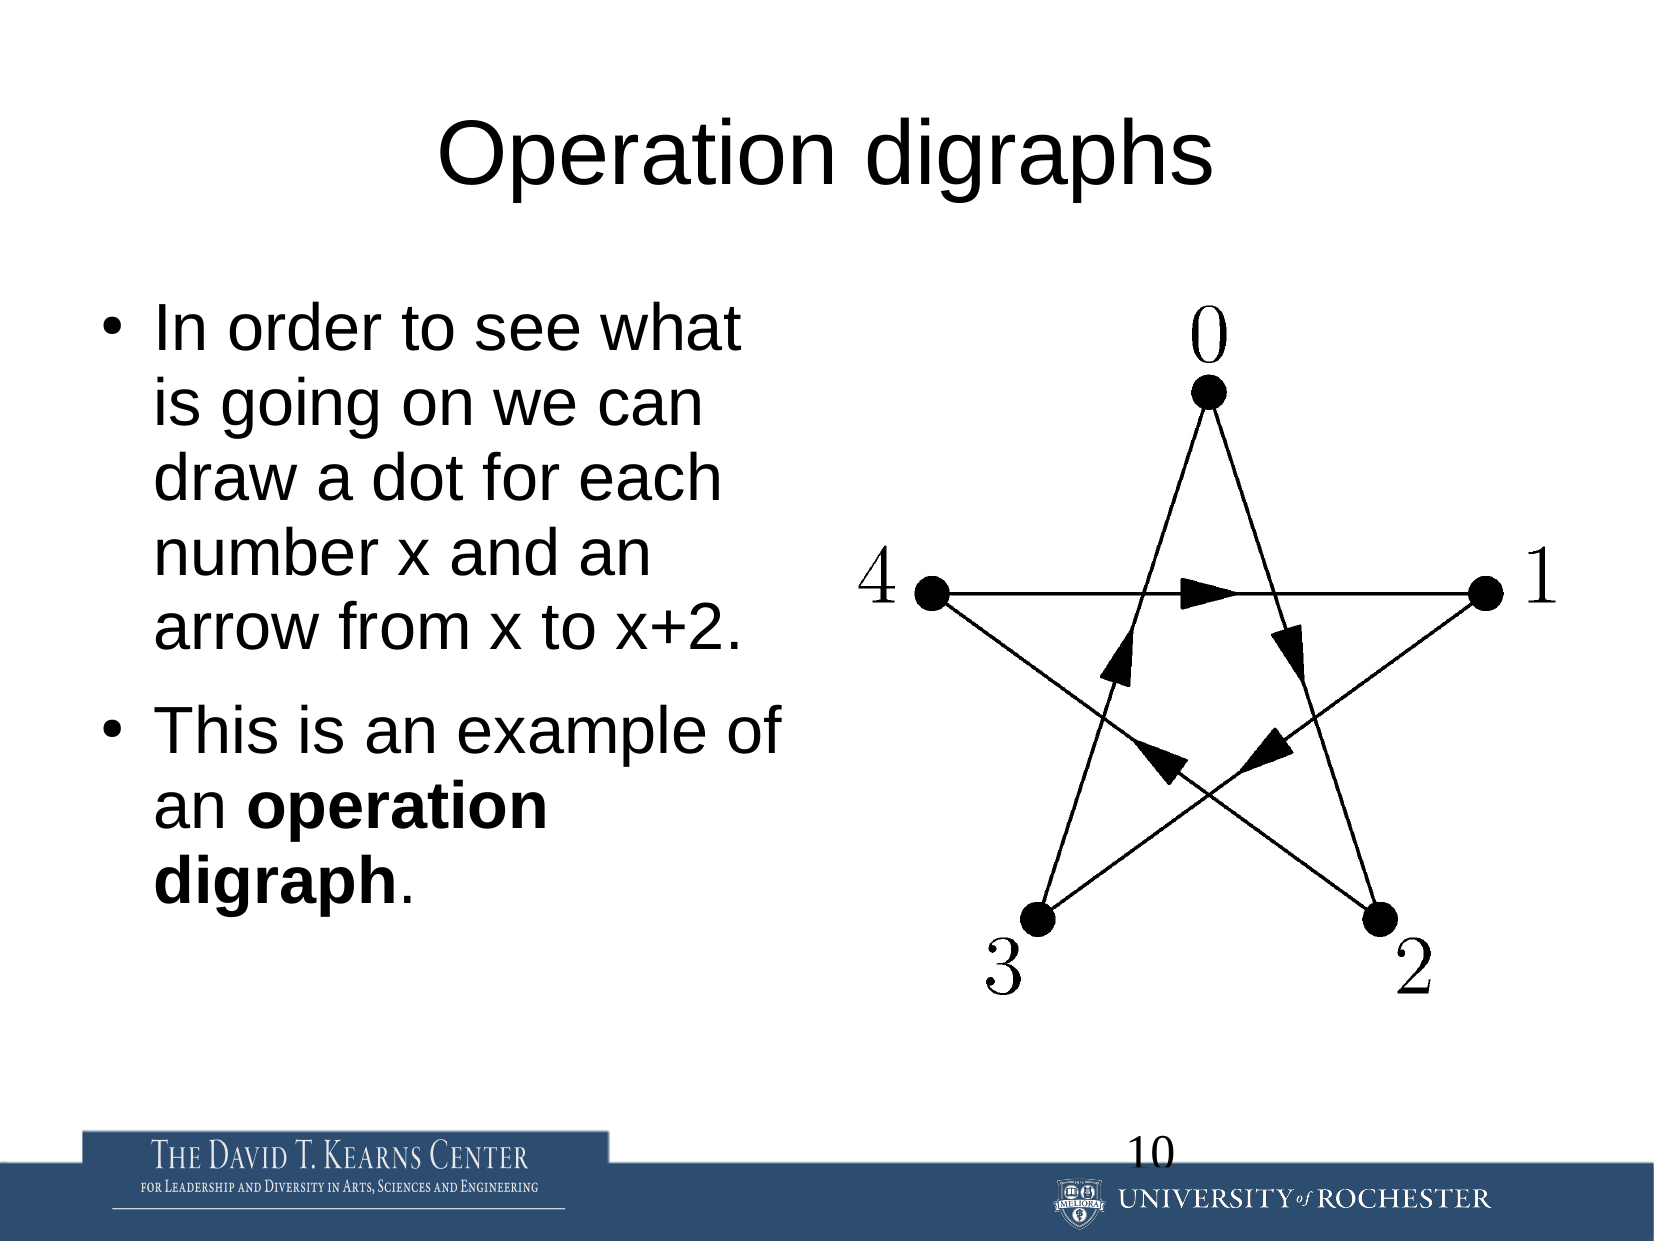

# Operation digraphs
In order to see what is going on we can draw a dot for each number x and an arrow from x to x+2.
This is an example of an operation digraph.